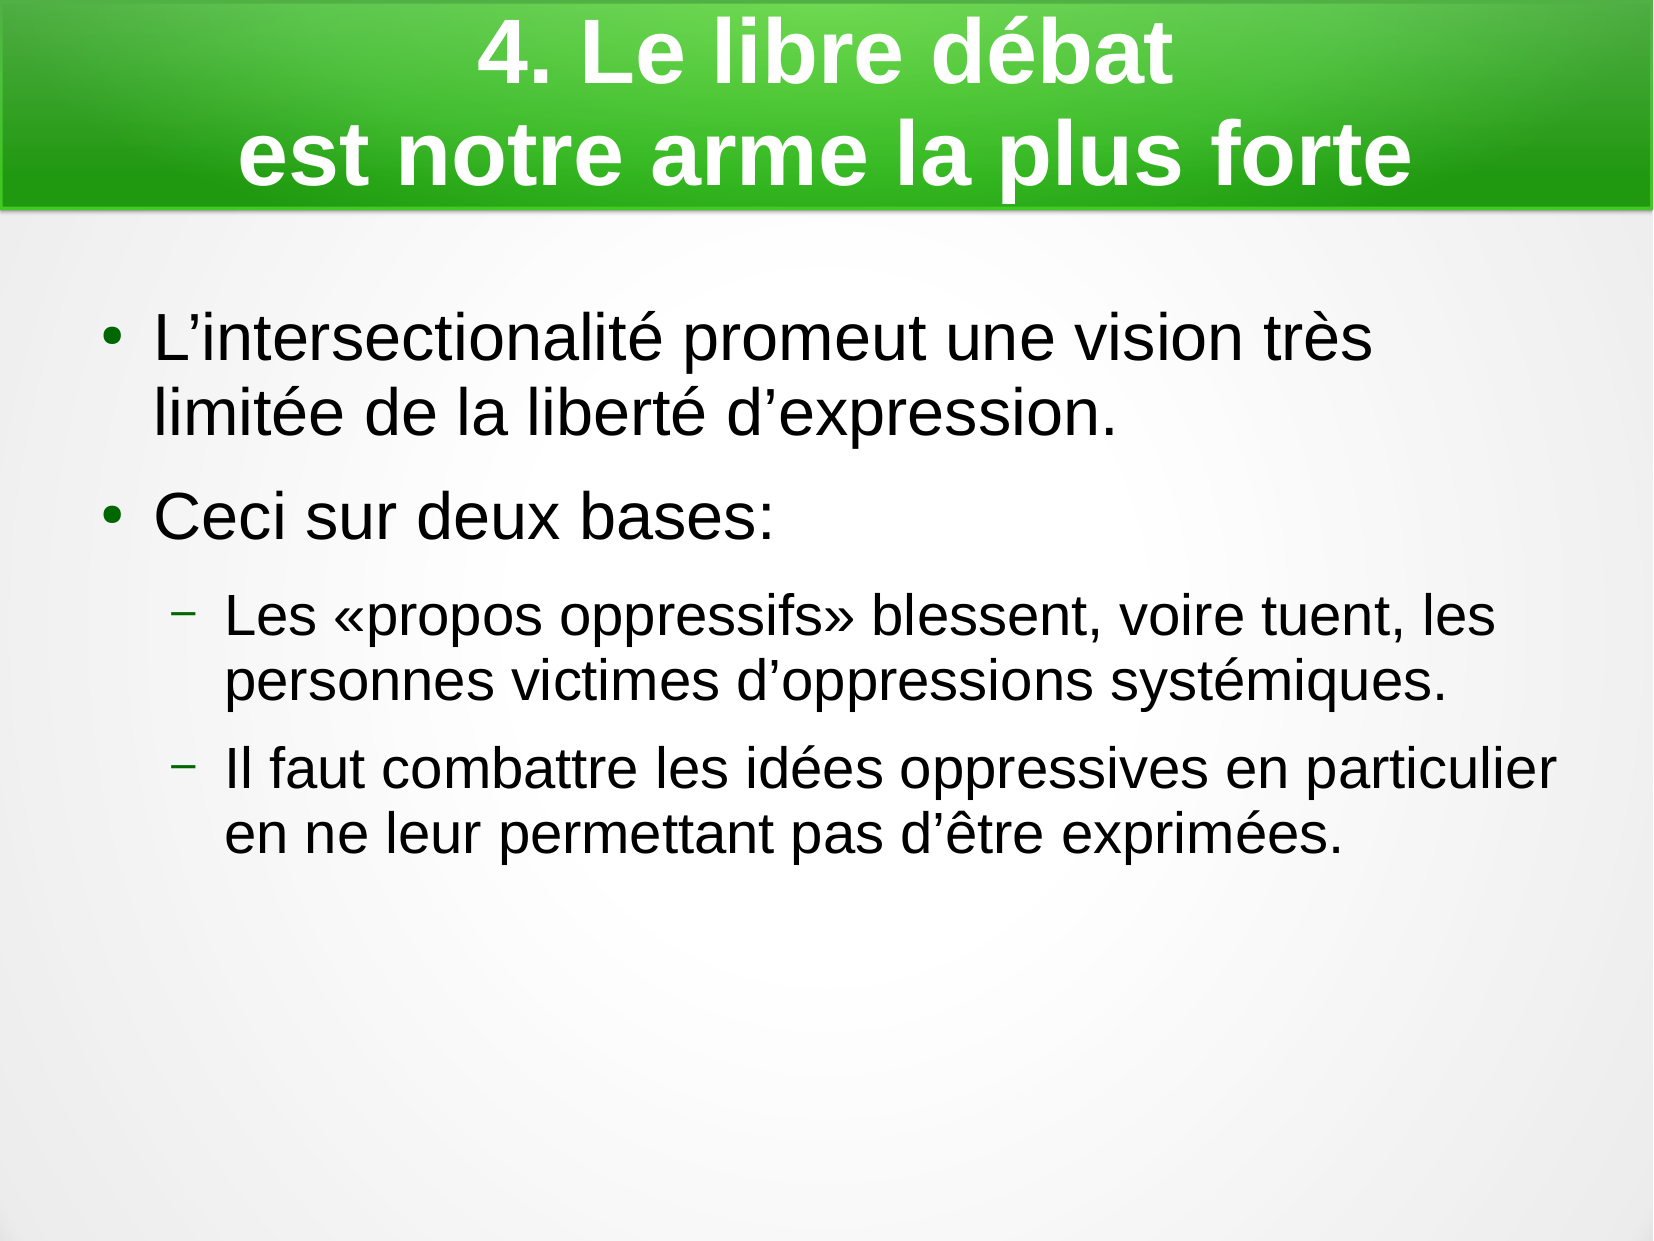

# 4. Le libre débat est notre arme la plus forte
L’intersectionalité promeut une vision très limitée de la liberté d’expression.
Ceci sur deux bases:
Les «propos oppressifs» blessent, voire tuent, les personnes victimes d’oppressions systémiques.
Il faut combattre les idées oppressives en particulier en ne leur permettant pas d’être exprimées.